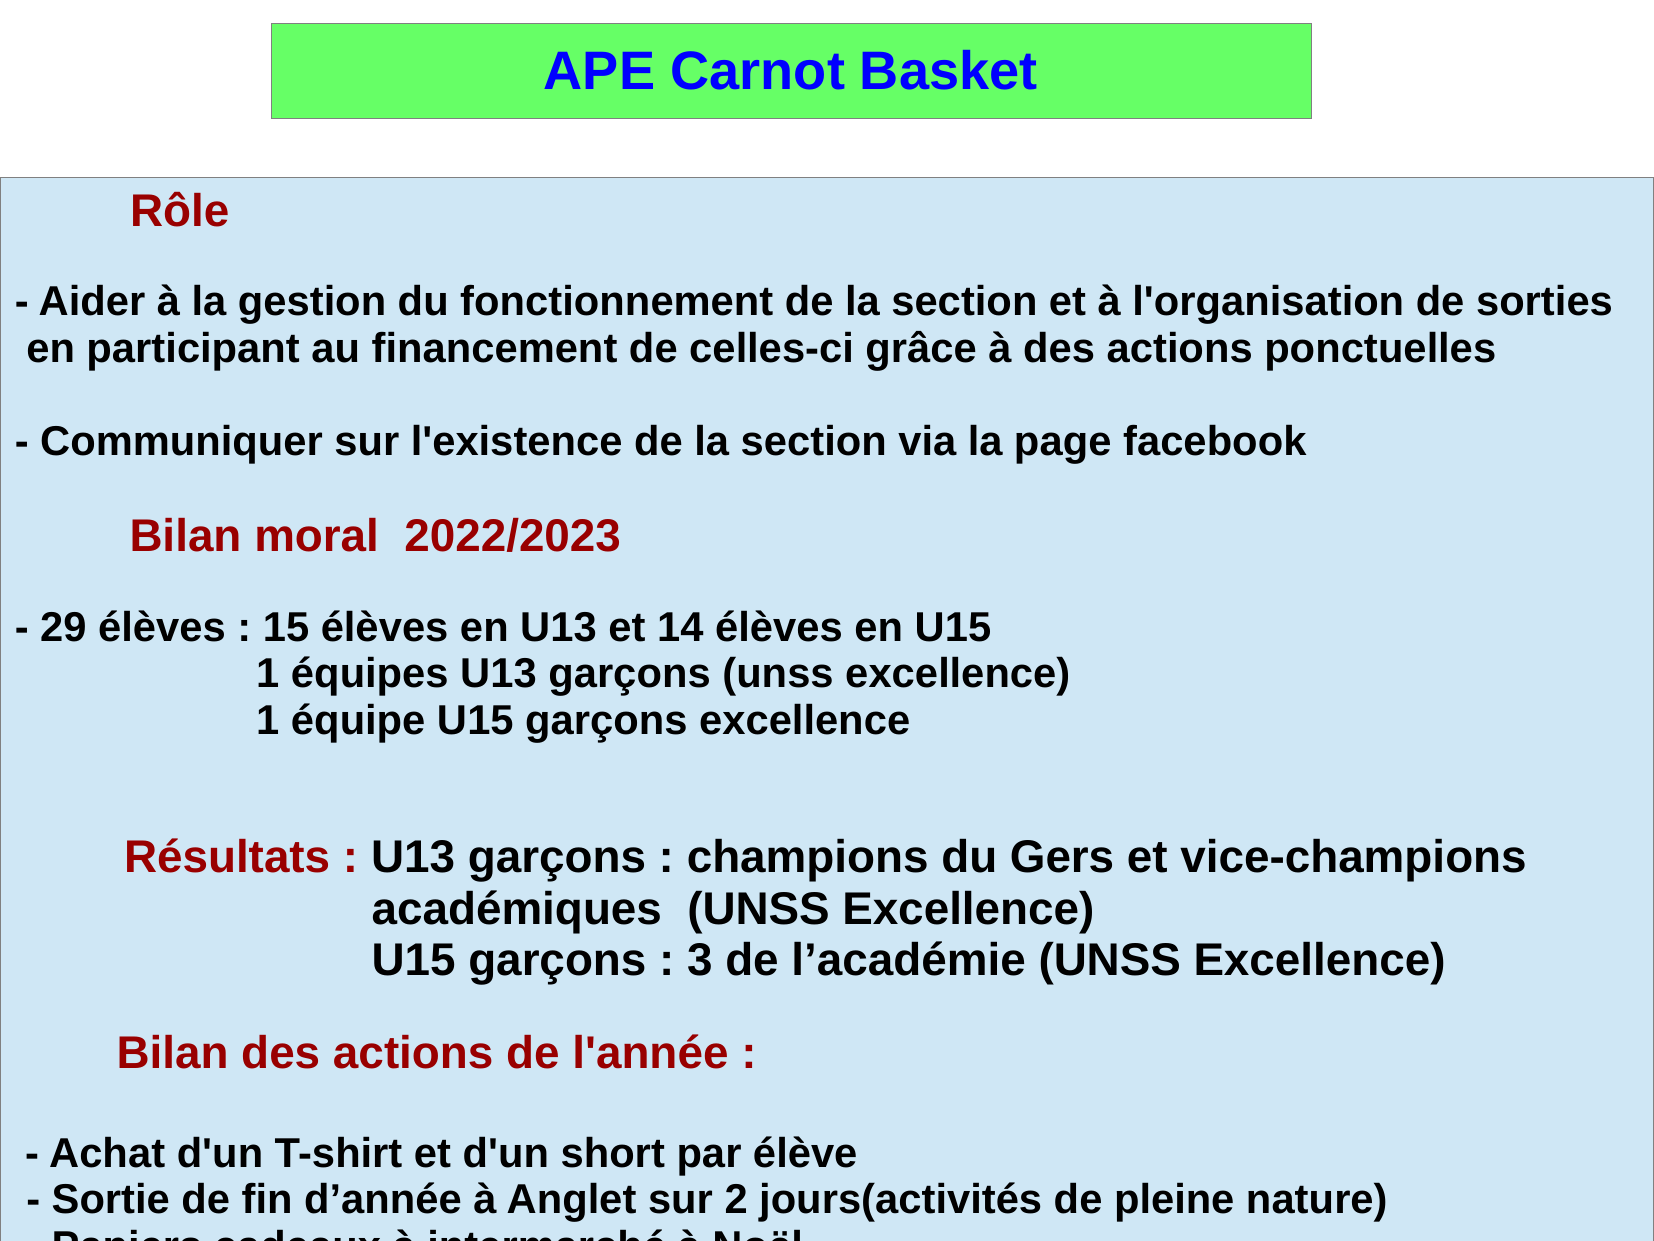

APE Carnot Basket
 Rôle
- Aider à la gestion du fonctionnement de la section et à l'organisation de sorties
 en participant au financement de celles-ci grâce à des actions ponctuelles
- Communiquer sur l'existence de la section via la page facebook
 Bilan moral  2022/2023
- 29 élèves : 15 élèves en U13 et 14 élèves en U15
 1 équipes U13 garçons (unss excellence)
 1 équipe U15 garçons excellence
 Résultats : U13 garçons : champions du Gers et vice-champions
 académiques (UNSS Excellence)
 U15 garçons : 3 de l’académie (UNSS Excellence)
 Bilan des actions de l'année :
 - Achat d'un T-shirt et d'un short par élève
 - Sortie de fin d’année à Anglet sur 2 jours(activités de pleine nature)
 - Papiers cadeaux à intermarché à Noël